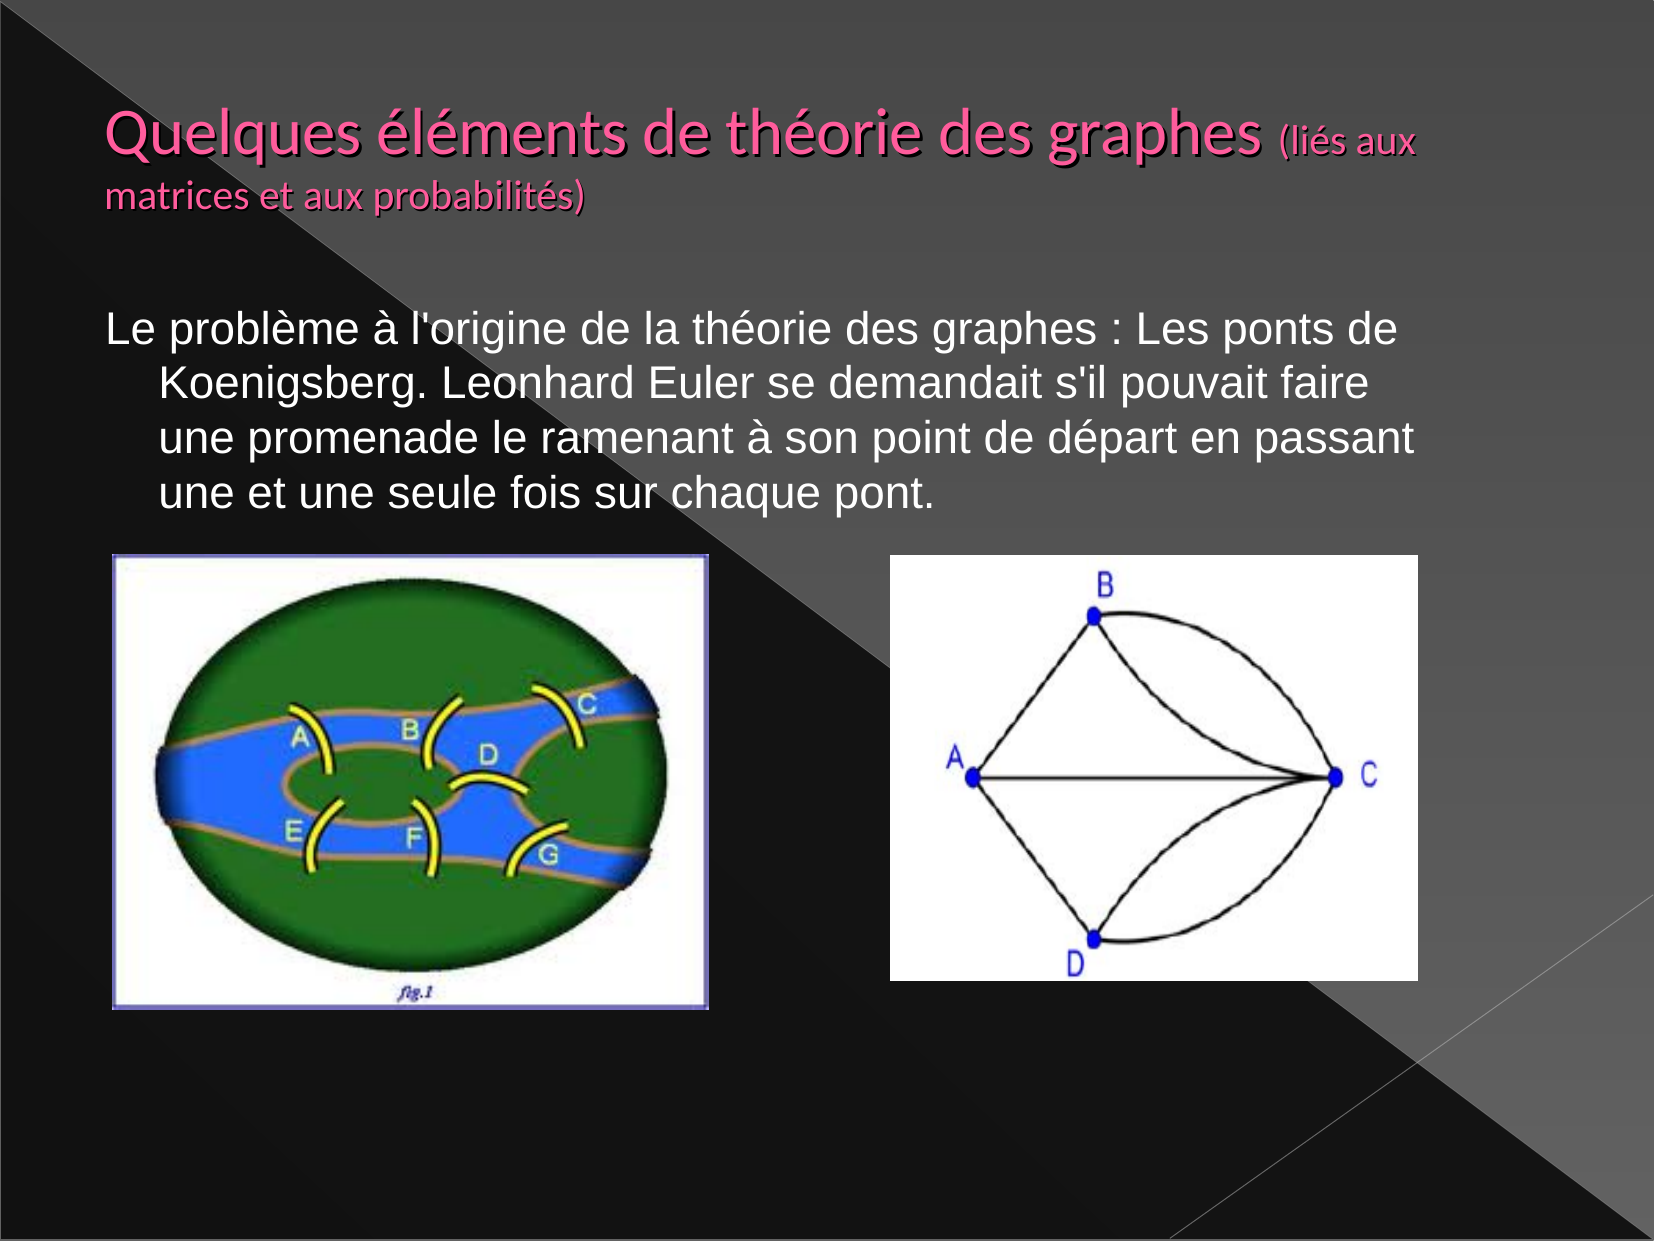

# Quelques éléments de théorie des graphes (liés aux matrices et aux probabilités)
Le problème à l'origine de la théorie des graphes : Les ponts de Koenigsberg. Leonhard Euler se demandait s'il pouvait faire une promenade le ramenant à son point de départ en passant une et une seule fois sur chaque pont.